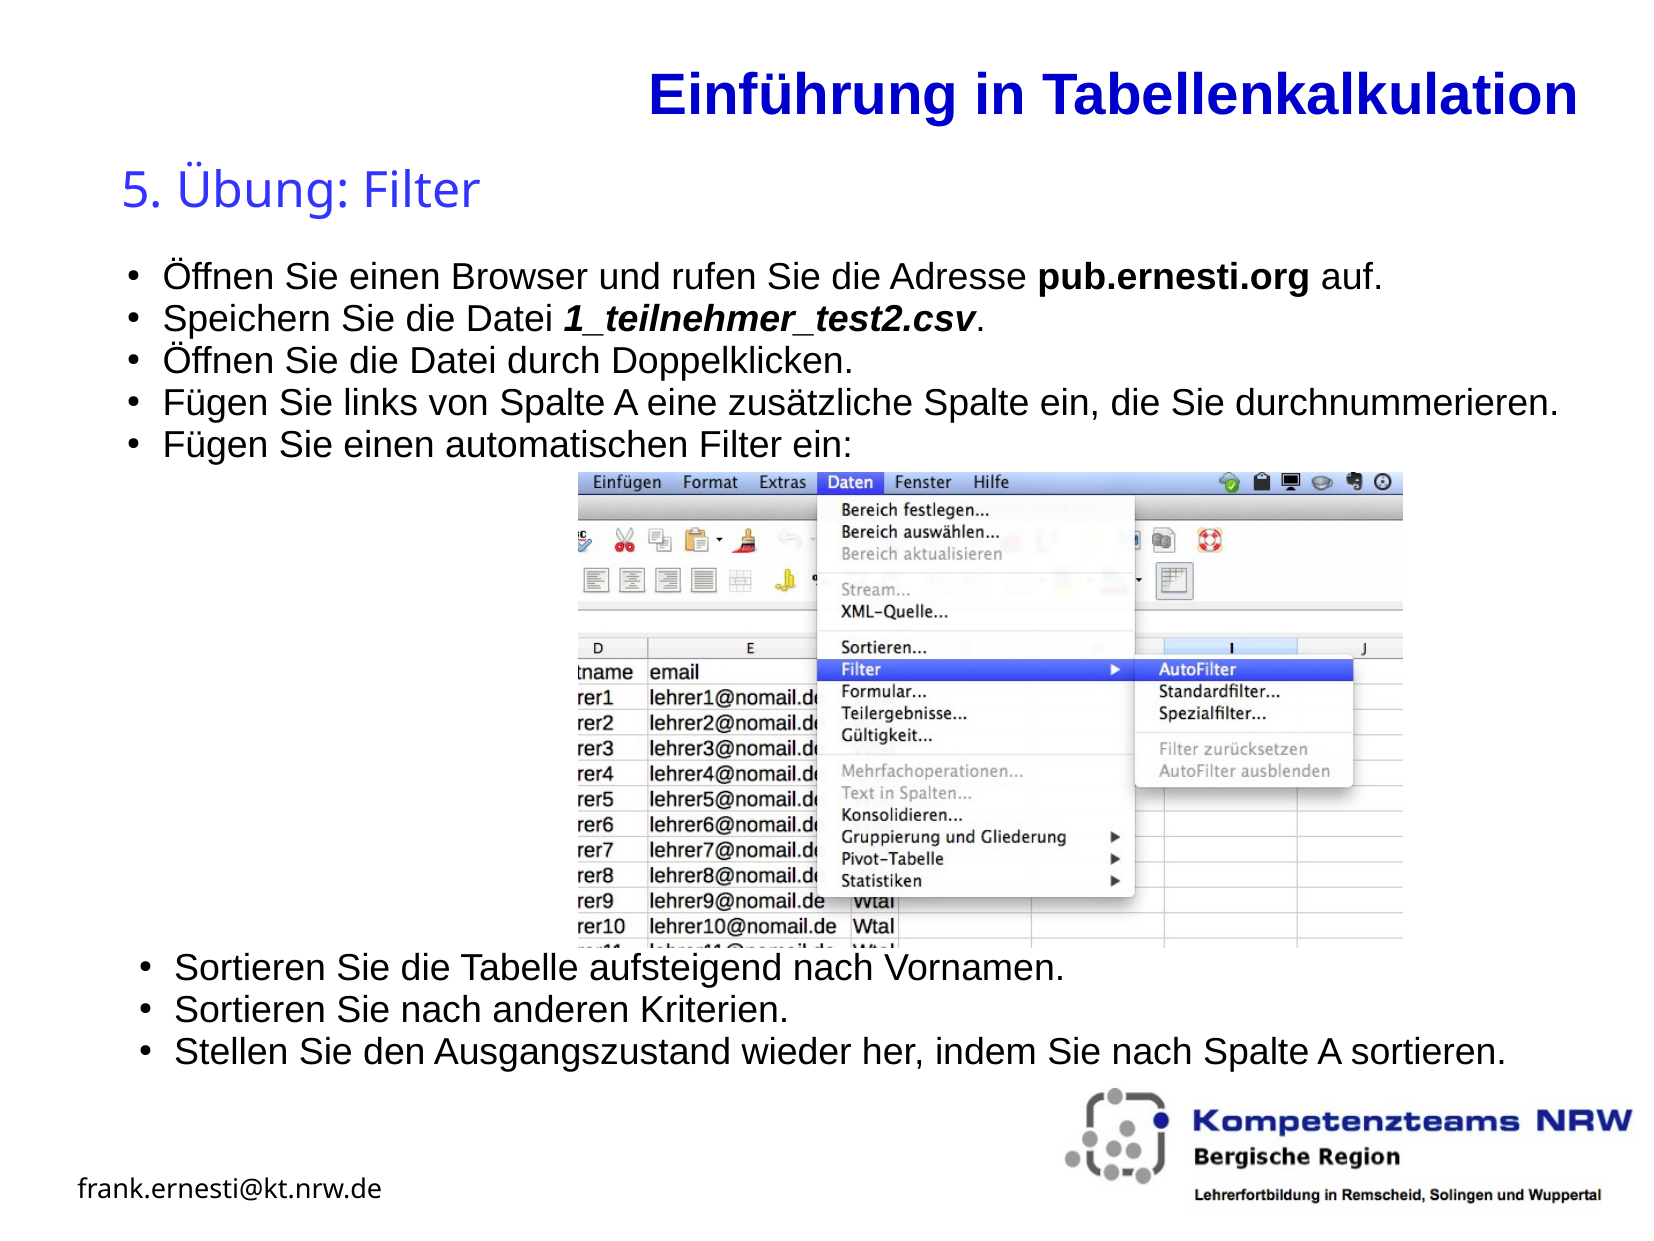

| | Einführung in Tabellenkalkulation |
| --- | --- |
5. Übung: Filter
Öffnen Sie einen Browser und rufen Sie die Adresse pub.ernesti.org auf.
Speichern Sie die Datei 1_teilnehmer_test2.csv.
Öffnen Sie die Datei durch Doppelklicken.
Fügen Sie links von Spalte A eine zusätzliche Spalte ein, die Sie durchnummerieren.
Fügen Sie einen automatischen Filter ein:
Sortieren Sie die Tabelle aufsteigend nach Vornamen.
Sortieren Sie nach anderen Kriterien.
Stellen Sie den Ausgangszustand wieder her, indem Sie nach Spalte A sortieren.
frank.ernesti@kt.nrw.de